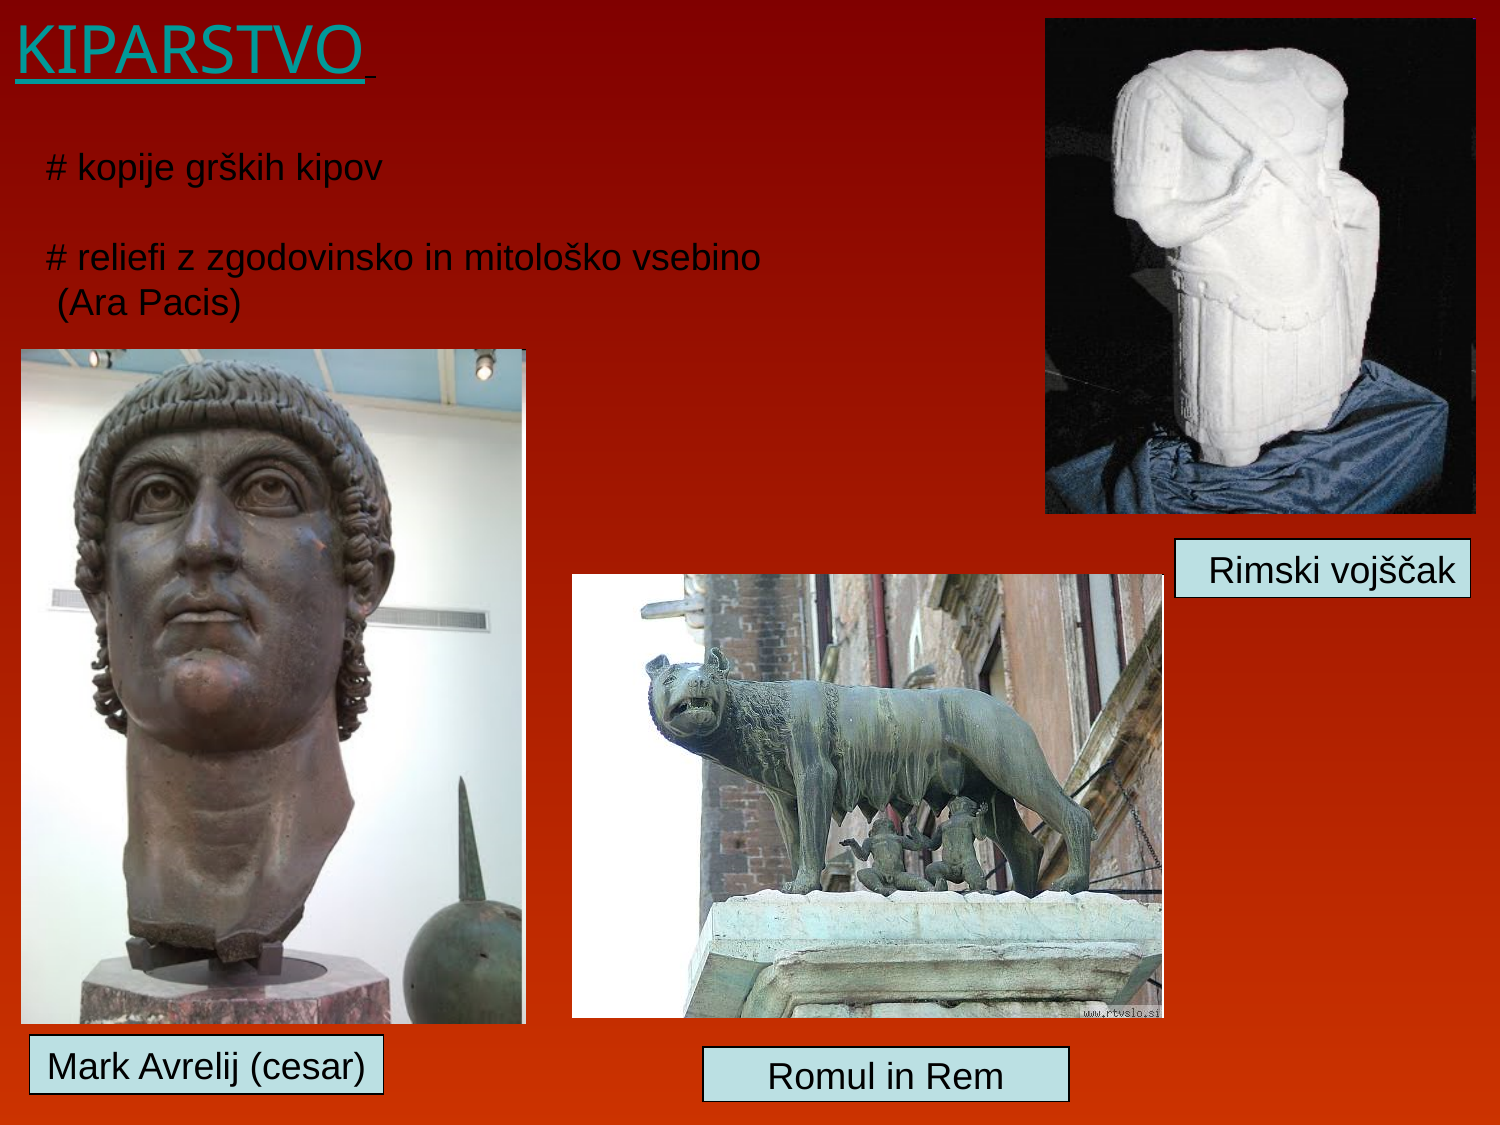

KIPARSTVO
 # kopije grških kipov
 # reliefi z zgodovinsko in mitološko vsebino
 (Ara Pacis)
Rimski vojščak
Mark Avrelij (cesar)
Romul in Rem